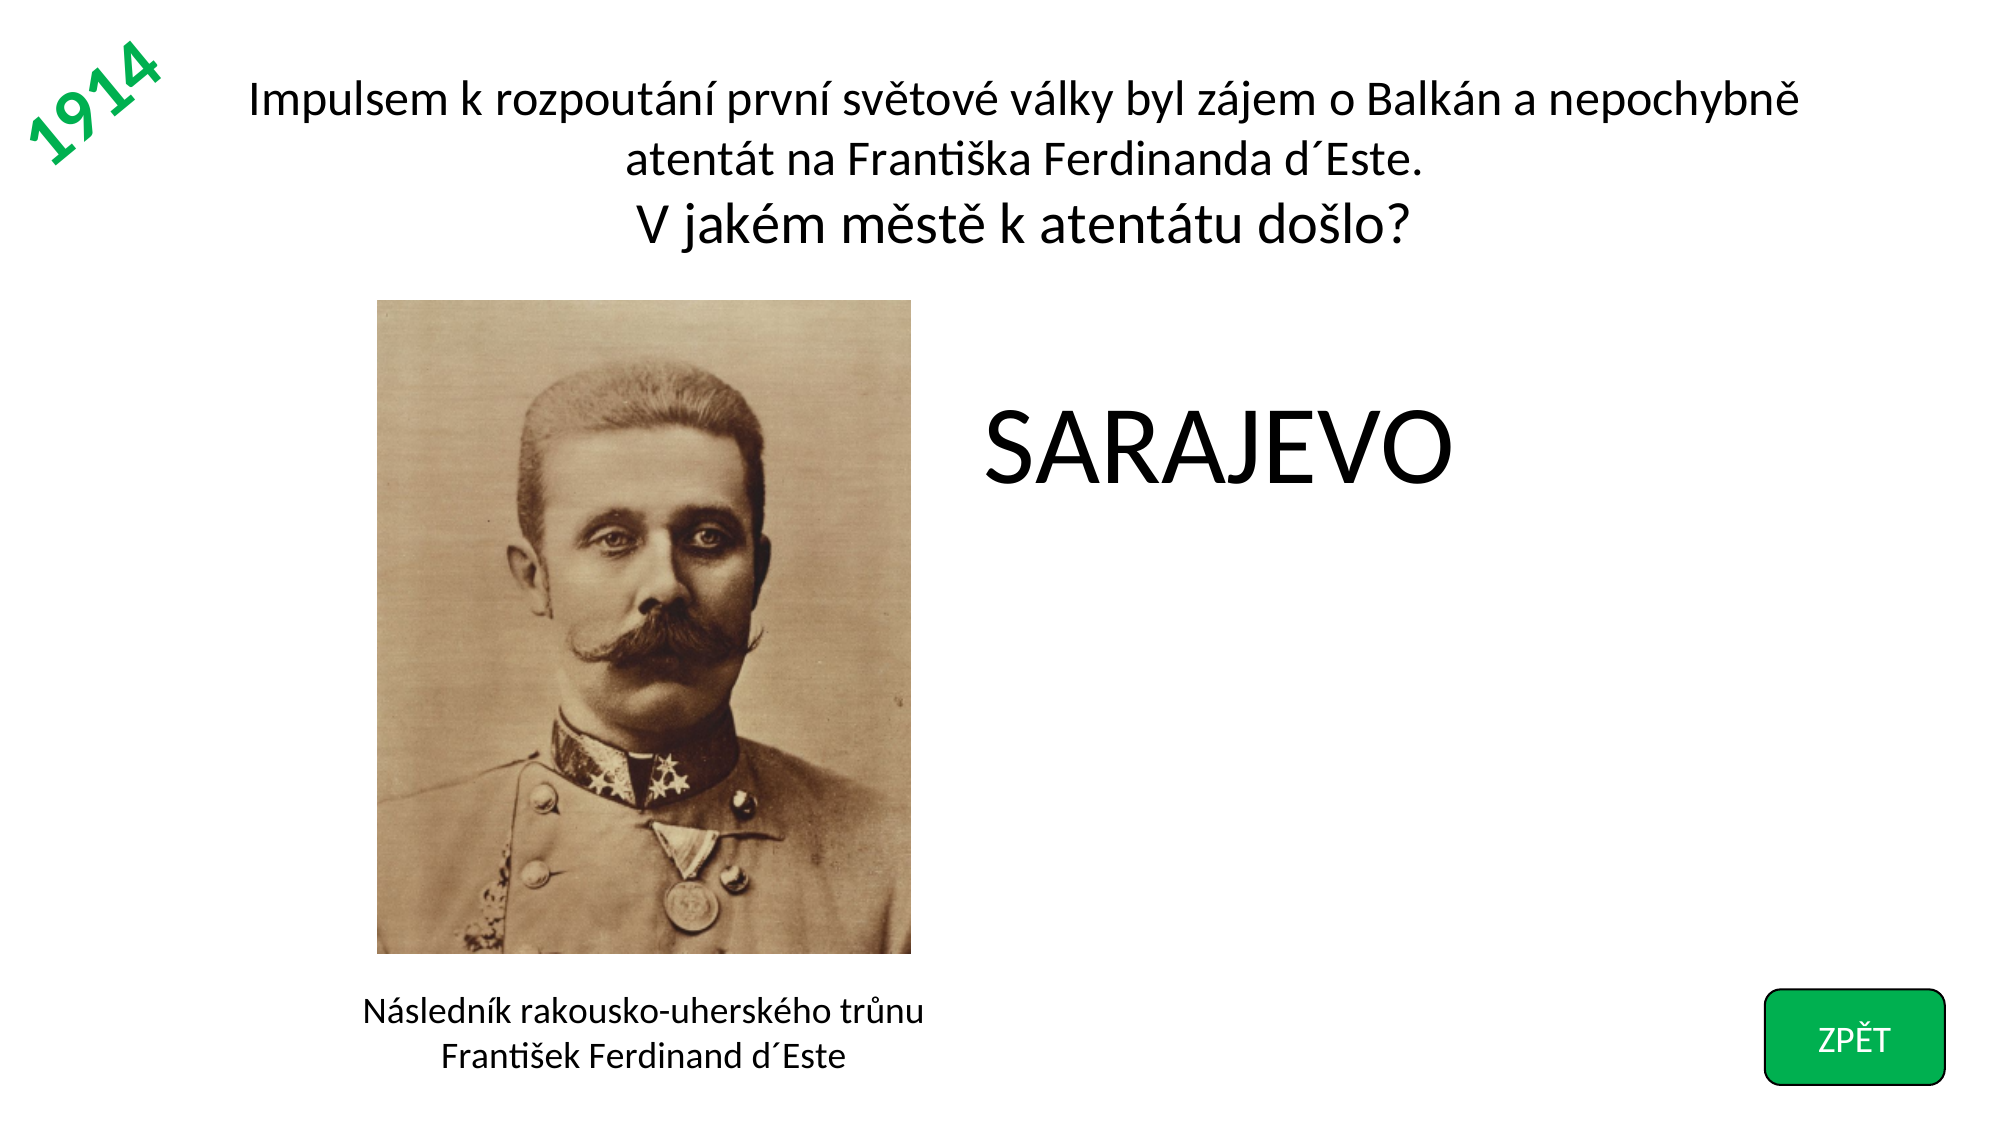

1914
Impulsem k rozpoutání první světové války byl zájem o Balkán a nepochybně atentát na Františka Ferdinanda d´Este.
V jakém městě k atentátu došlo?
SARAJEVO
Následník rakousko-uherského trůnu
František Ferdinand d´Este
ZPĚT